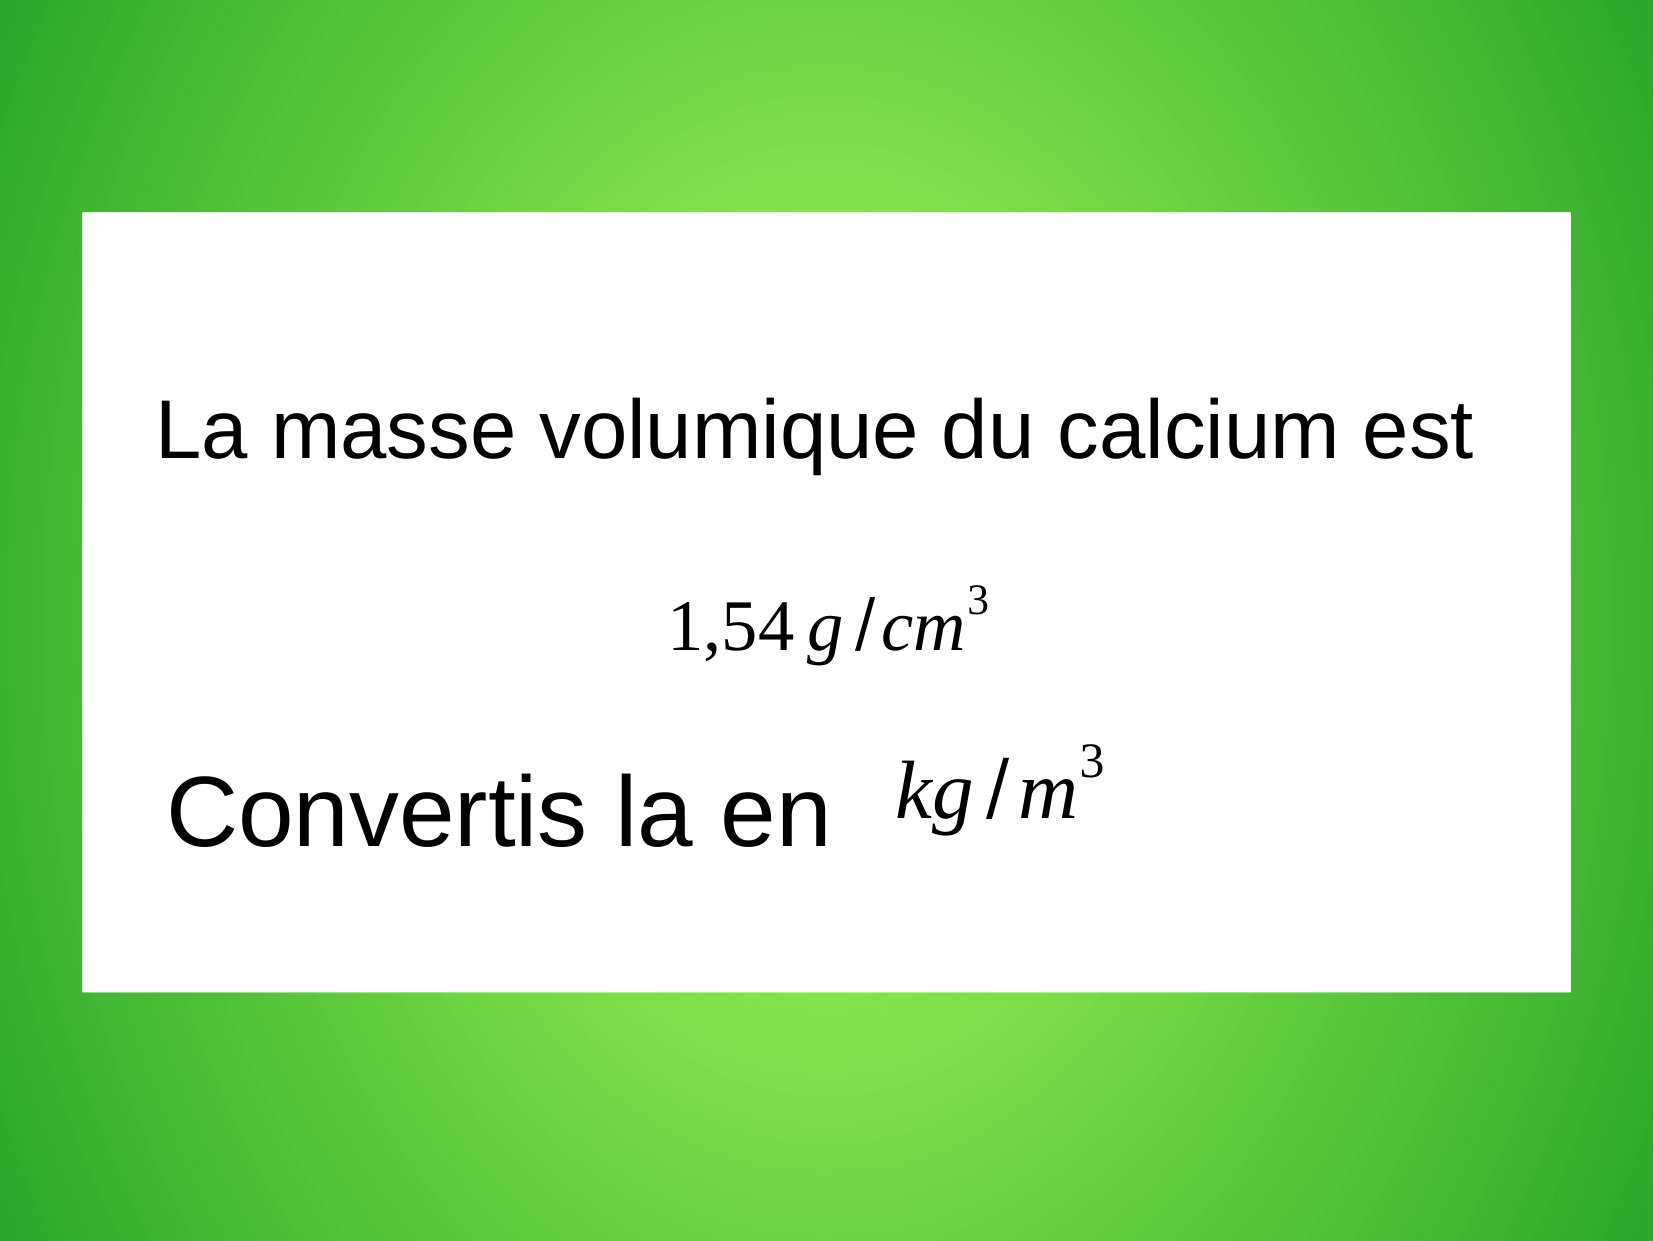

#
La masse volumique du calcium est
 Convertis la en